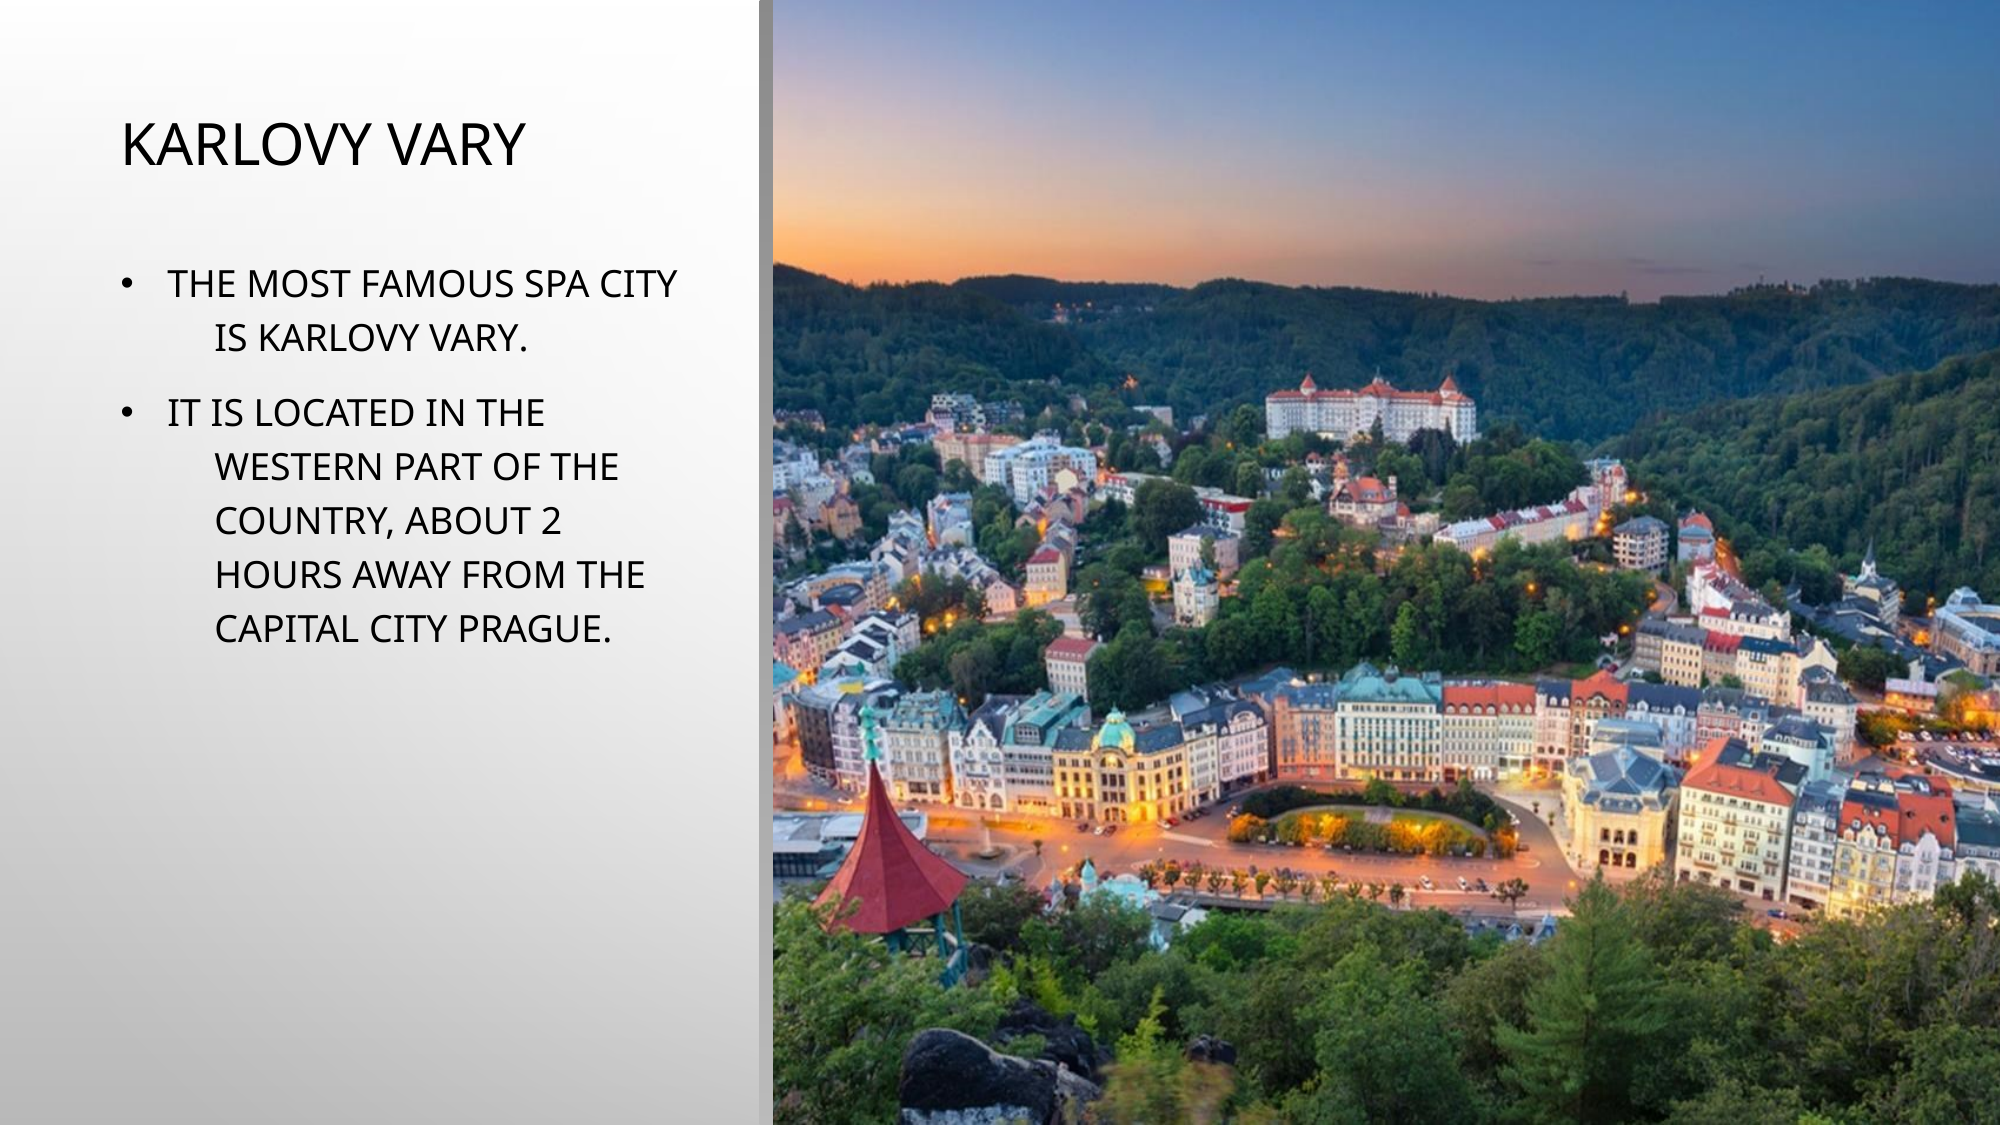

KARLOVY VARY
# The most famous spa city is Karlovy Vary.
it is located in the western part of the country, about 2 hours away from the capital city Prague.